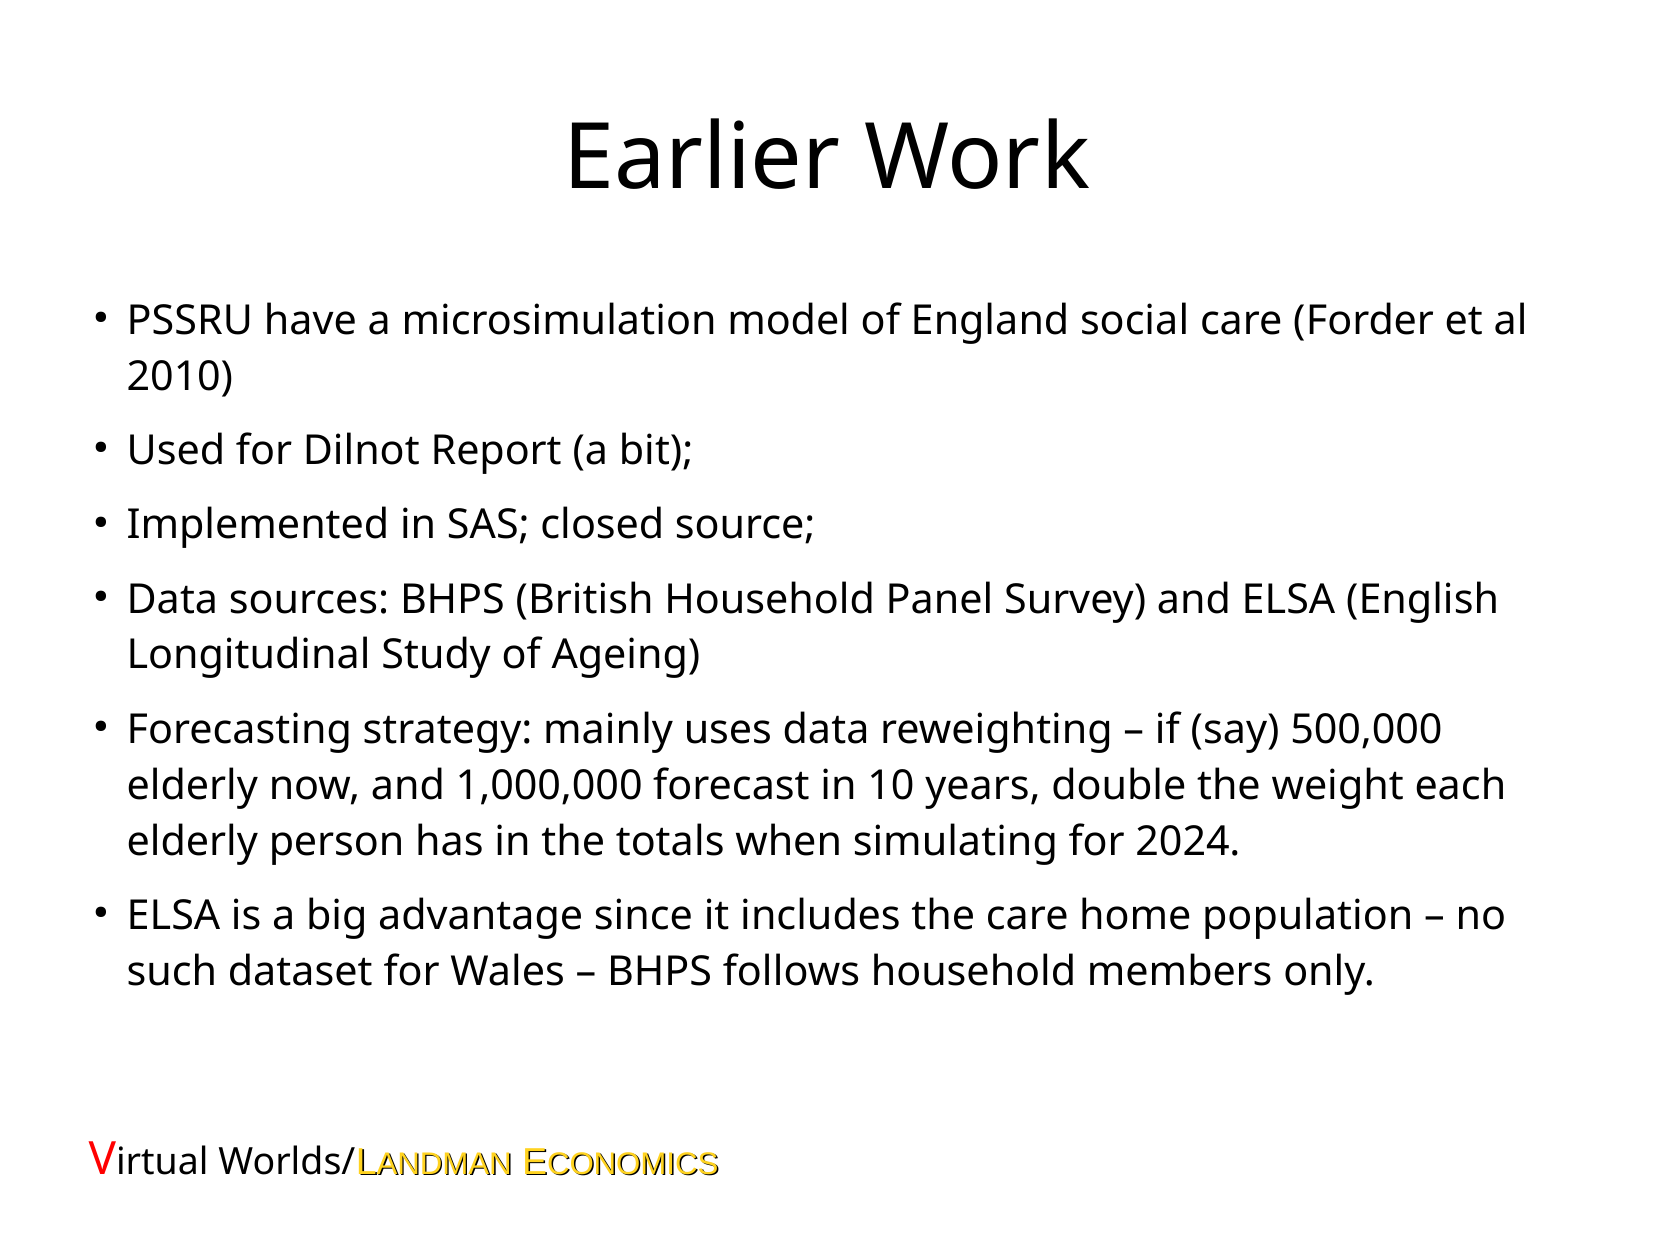

# Earlier Work
PSSRU have a microsimulation model of England social care (Forder et al 2010)
Used for Dilnot Report (a bit);
Implemented in SAS; closed source;
Data sources: BHPS (British Household Panel Survey) and ELSA (English Longitudinal Study of Ageing)
Forecasting strategy: mainly uses data reweighting – if (say) 500,000 elderly now, and 1,000,000 forecast in 10 years, double the weight each elderly person has in the totals when simulating for 2024.
ELSA is a big advantage since it includes the care home population – no such dataset for Wales – BHPS follows household members only.